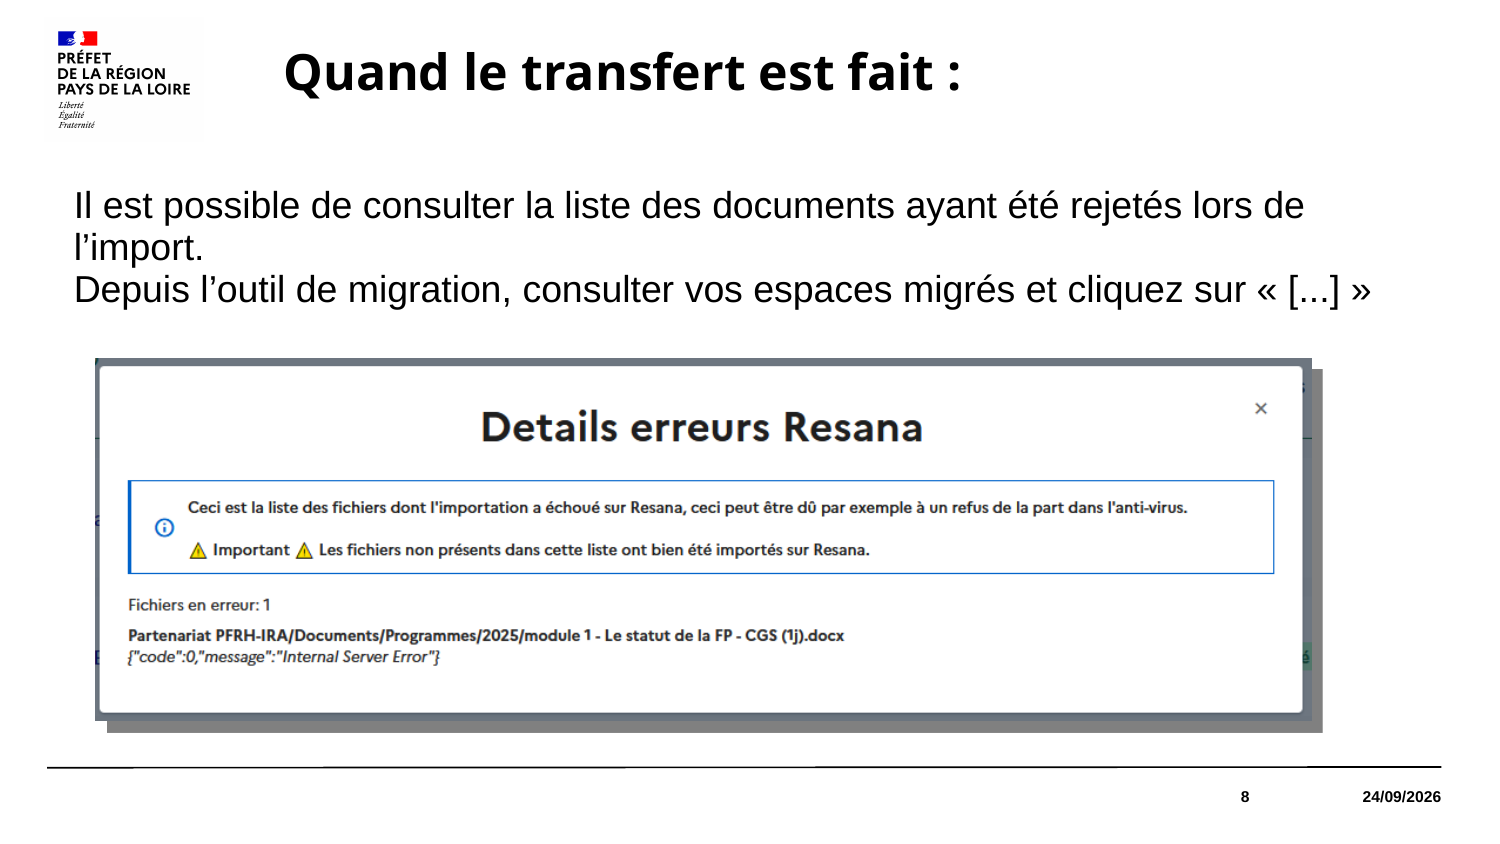

# Quand le transfert est fait :
Il est possible de consulter la liste des documents ayant été rejetés lors de l’import.
Depuis l’outil de migration, consulter vos espaces migrés et cliquez sur « [...] »